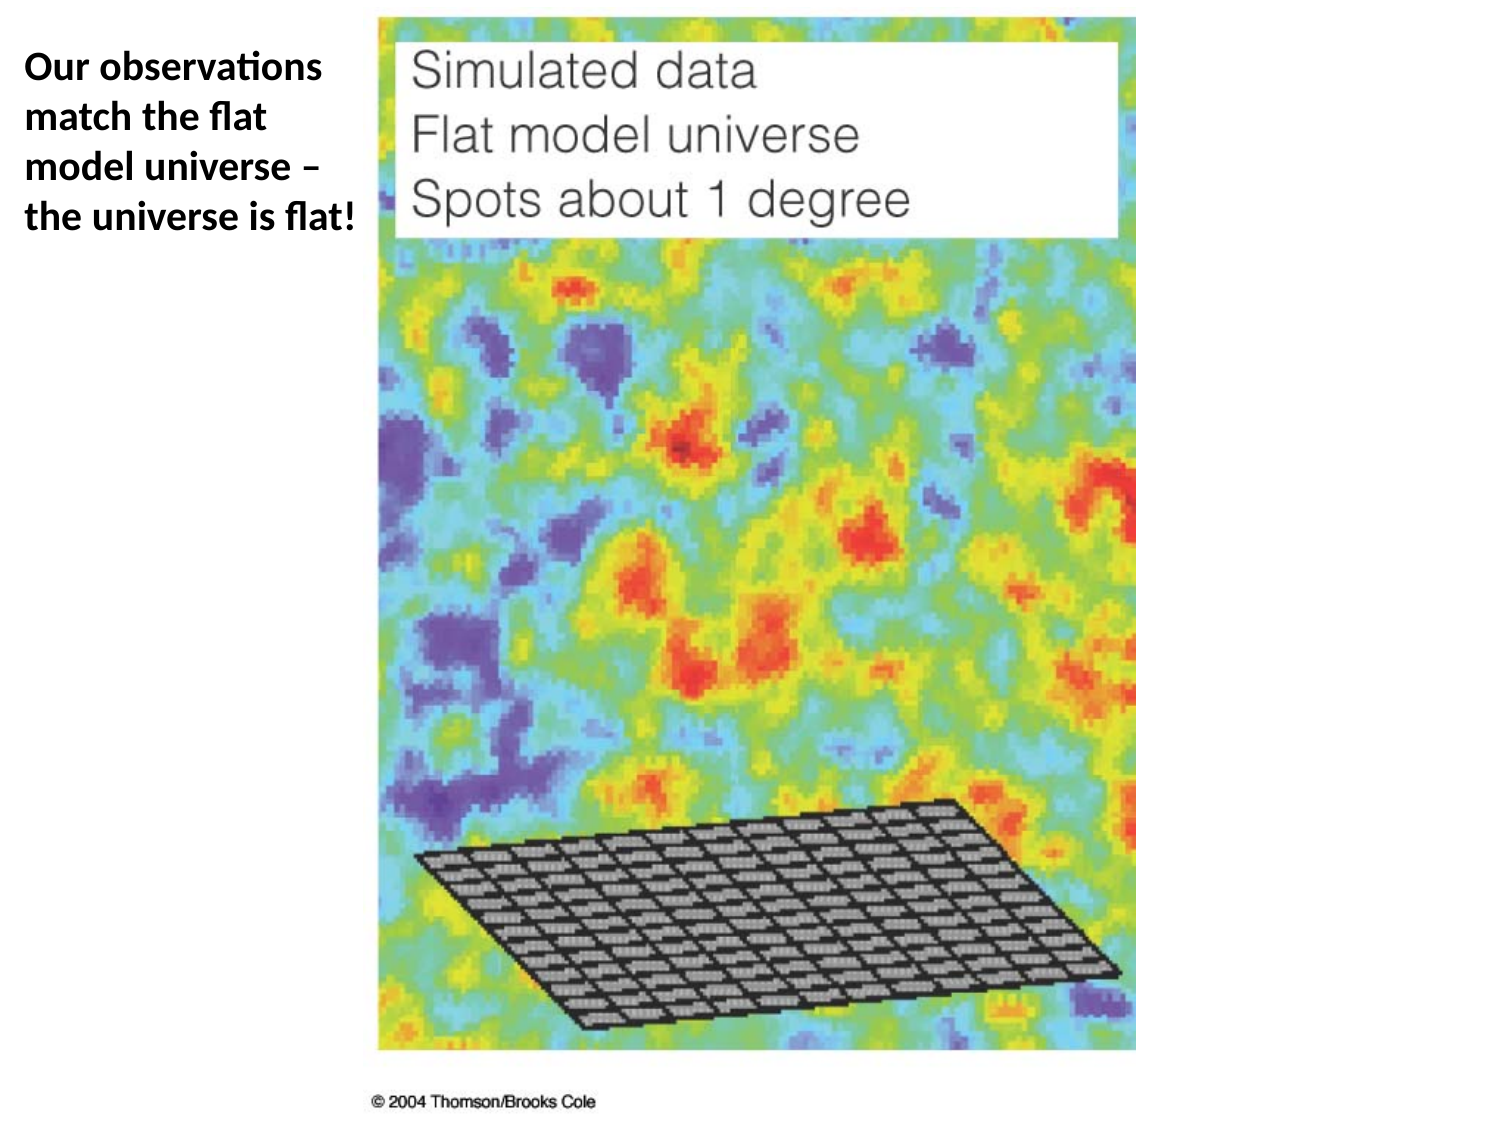

Our observations match the flat model universe – the universe is flat!